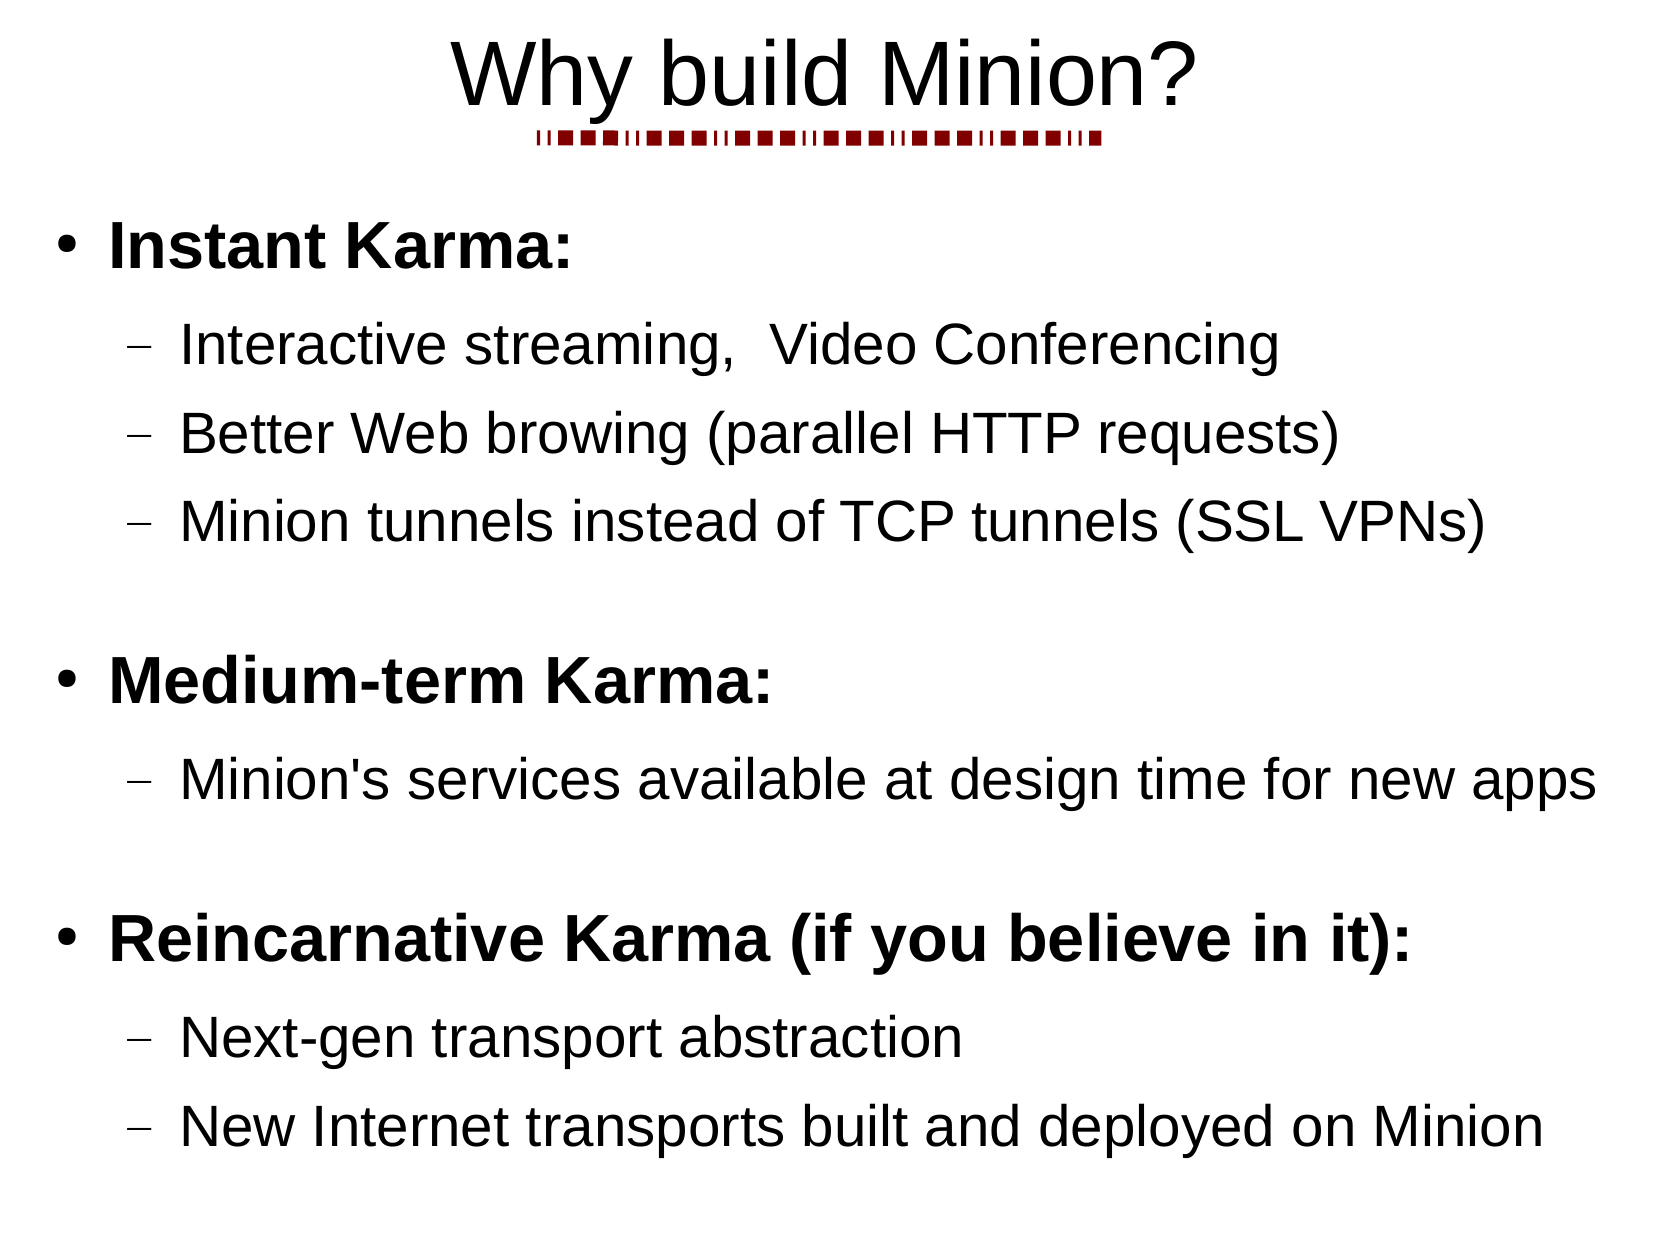

# Why build Minion?
Instant Karma:
Interactive streaming, Video Conferencing
Better Web browing (parallel HTTP requests)
Minion tunnels instead of TCP tunnels (SSL VPNs)
Medium-term Karma:
Minion's services available at design time for new apps
Reincarnative Karma (if you believe in it):
Next-gen transport abstraction
New Internet transports built and deployed on Minion